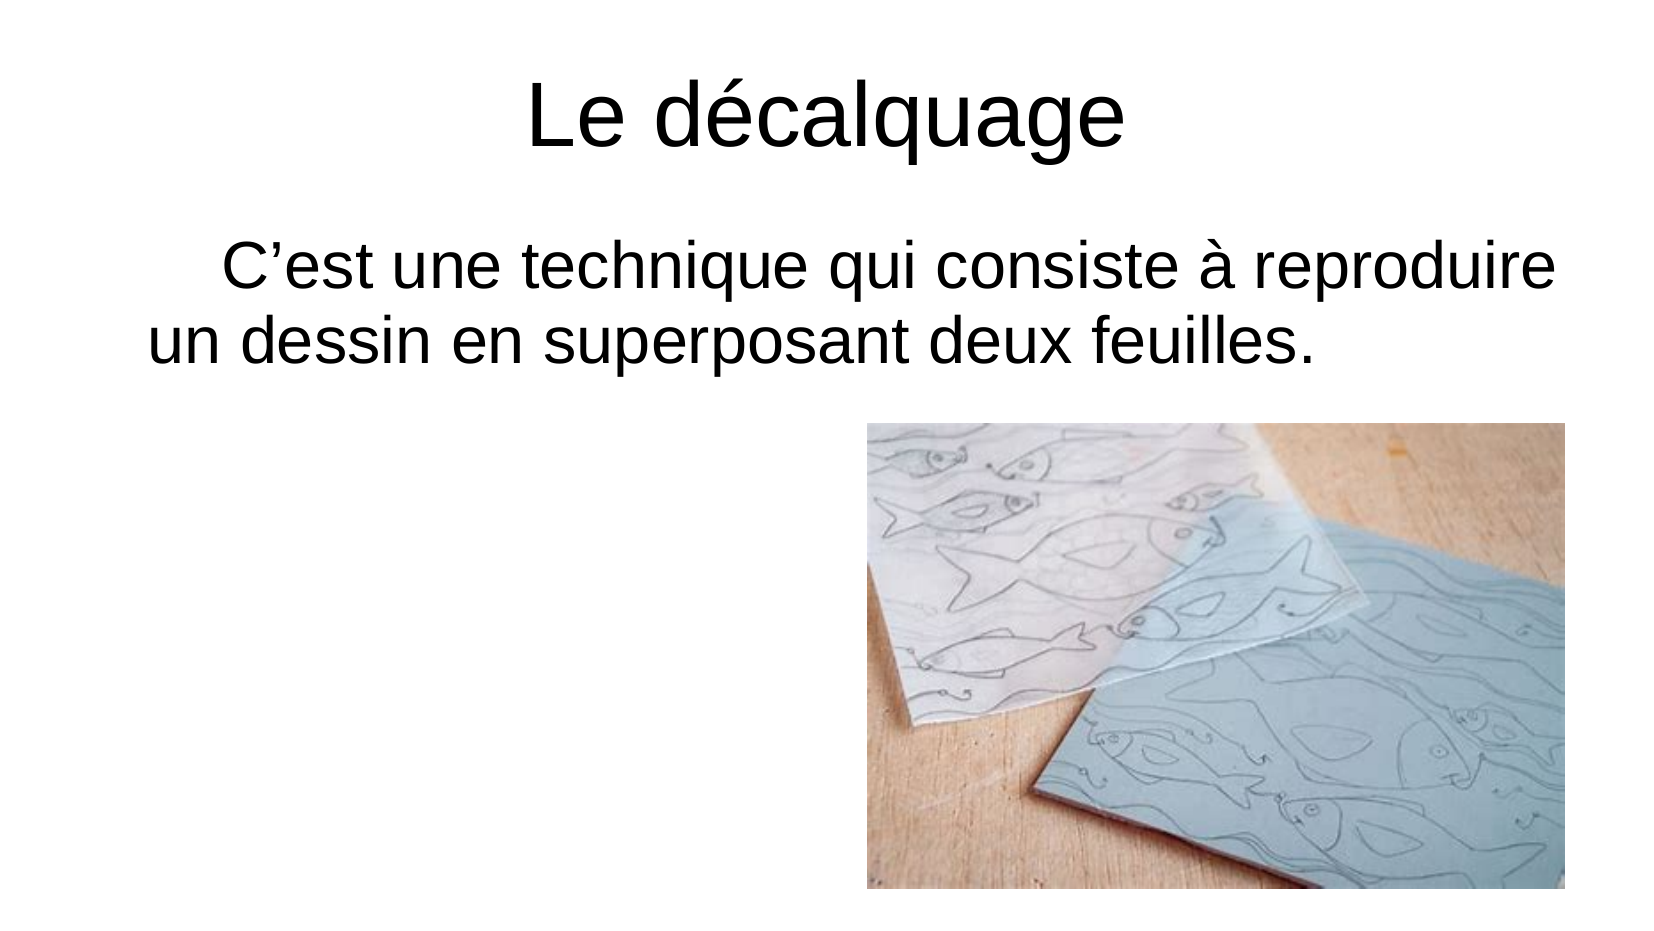

# Le décalquage
 C’est une technique qui consiste à reproduire un dessin en superposant deux feuilles.